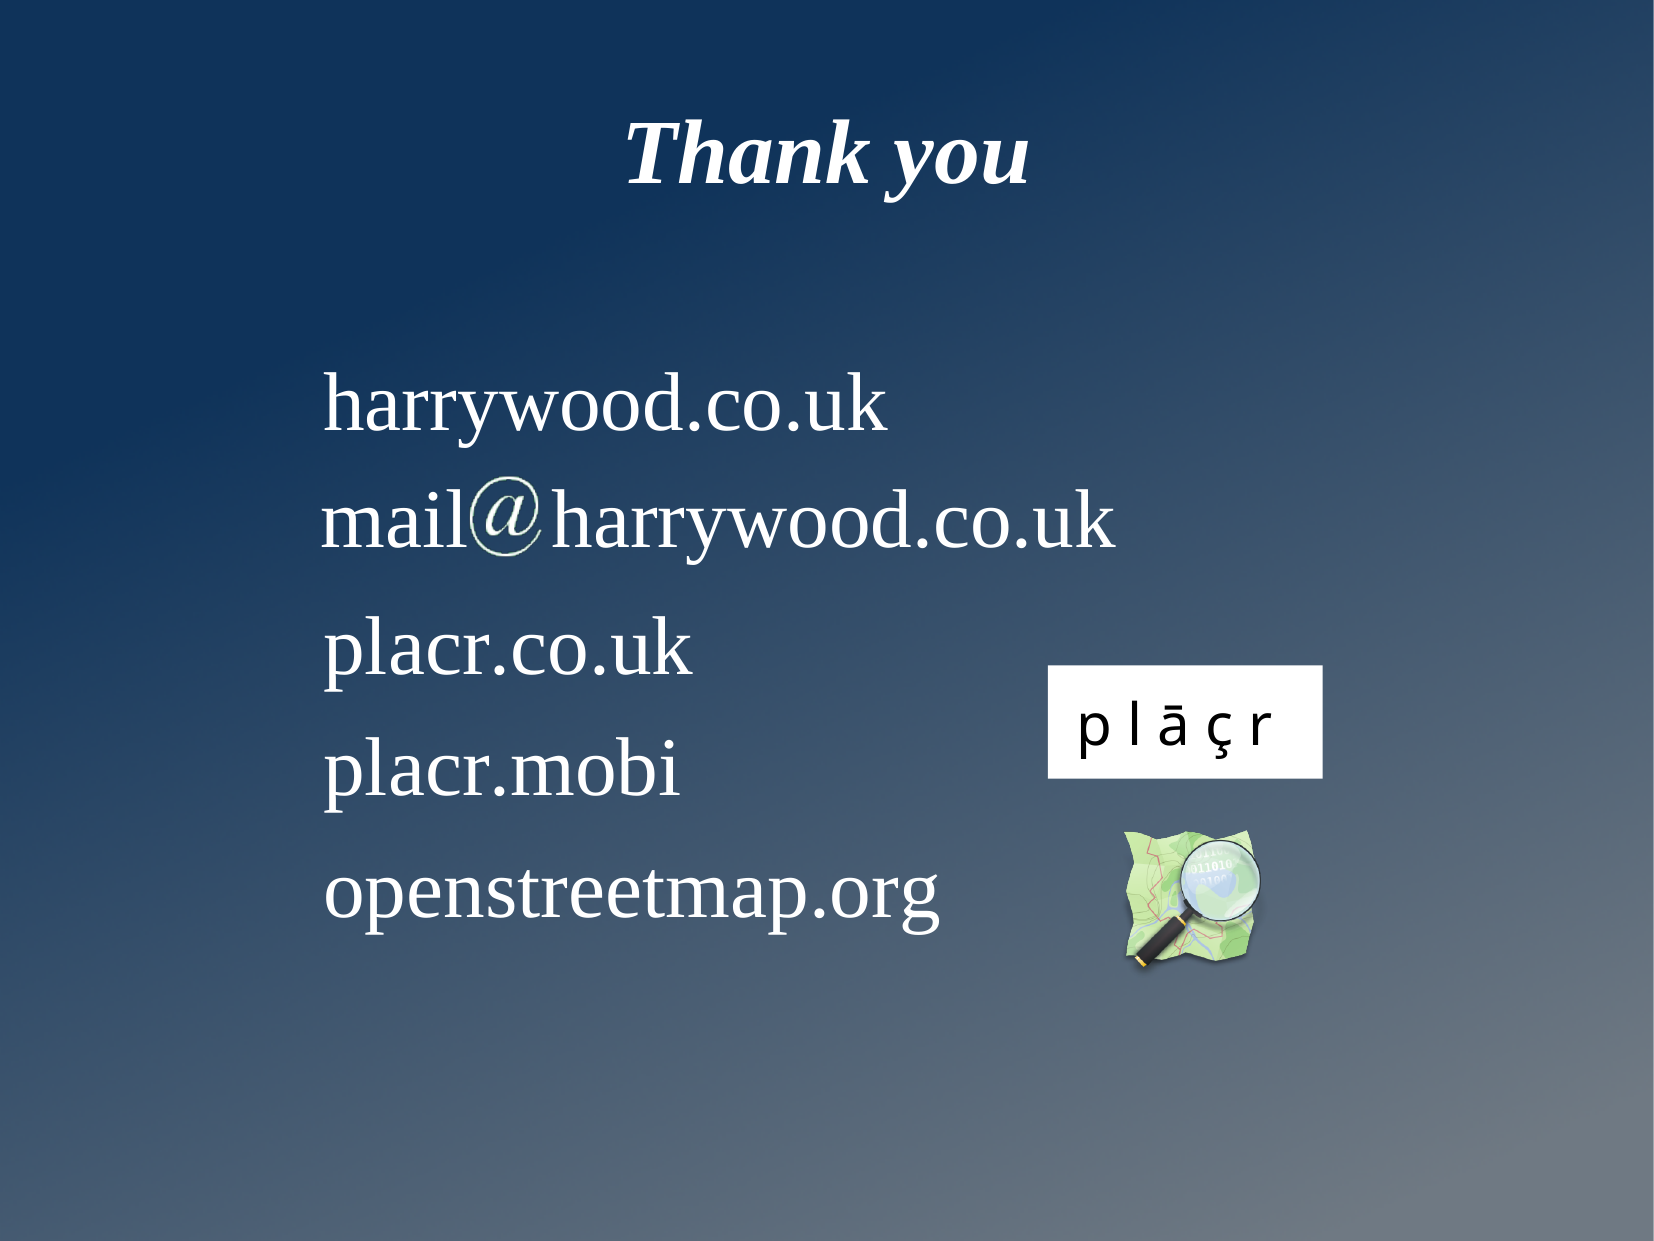

# Thank you
harrywood.co.uk
placr.co.uk
placr.mobi
openstreetmap.org
mail harrywood.co.uk
p l ā ç r